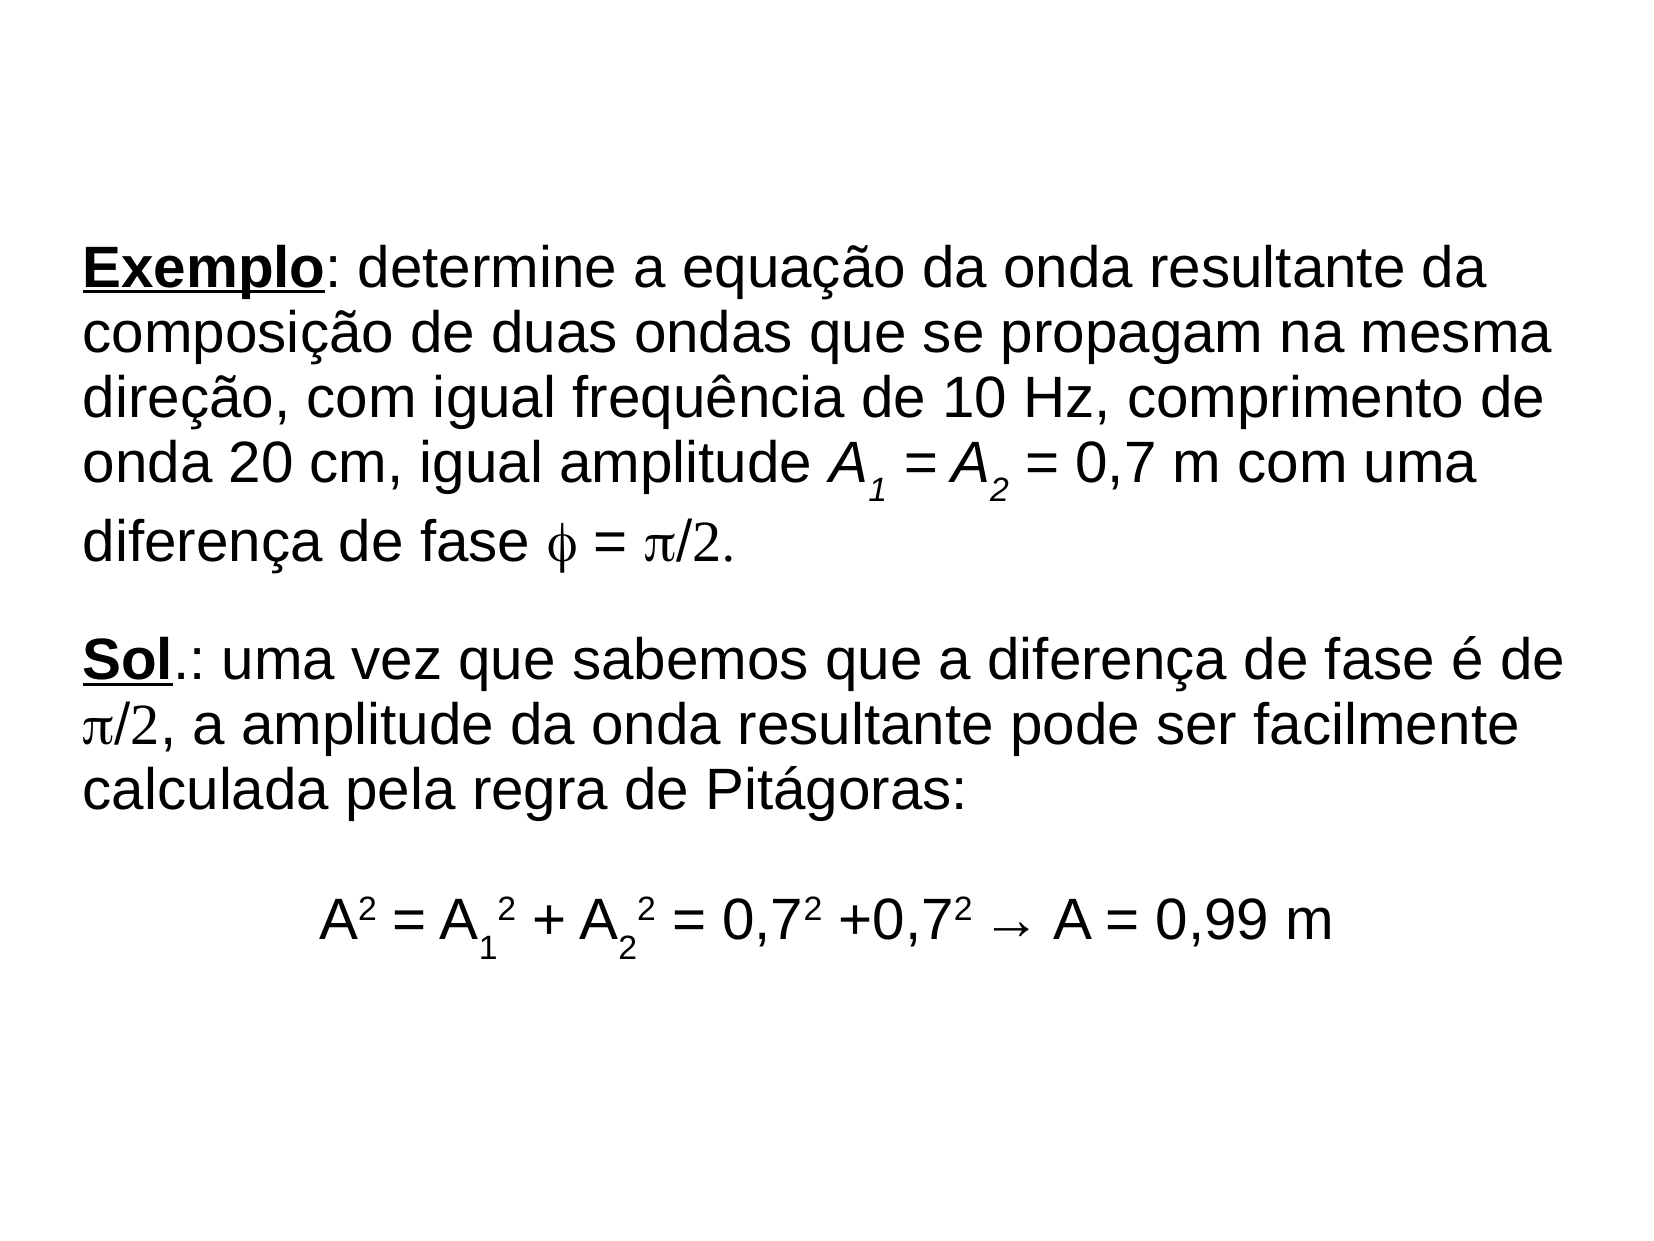

# Exemplo: determine a equação da onda resultante da composição de duas ondas que se propagam na mesma direção, com igual frequência de 10 Hz, comprimento de onda 20 cm, igual amplitude A1 = A2 = 0,7 m com uma diferença de fase f = p/2.
Sol.: uma vez que sabemos que a diferença de fase é de p/2, a amplitude da onda resultante pode ser facilmente calculada pela regra de Pitágoras:
A2 = A12 + A22 = 0,72 +0,72 → A = 0,99 m